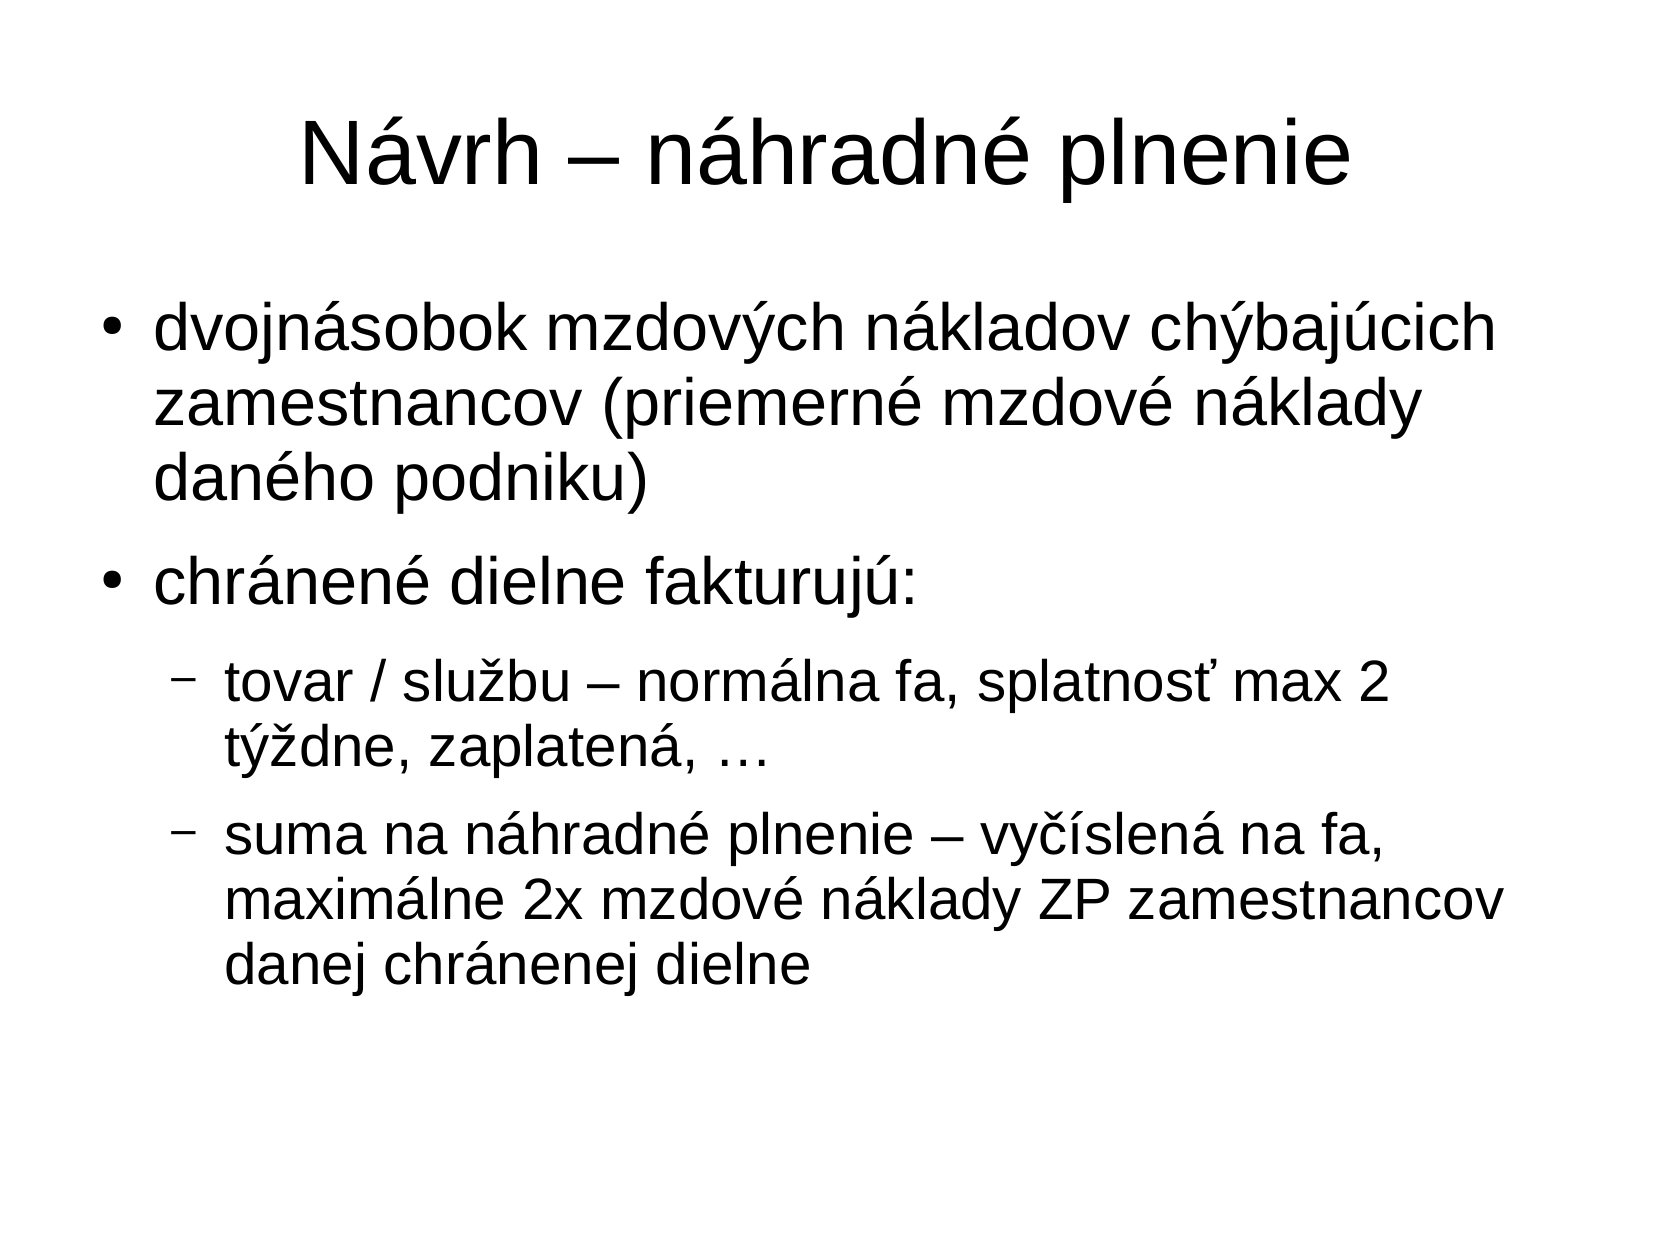

# Návrh – náhradné plnenie
dvojnásobok mzdových nákladov chýbajúcich zamestnancov (priemerné mzdové náklady daného podniku)
chránené dielne fakturujú:
tovar / službu – normálna fa, splatnosť max 2 týždne, zaplatená, …
suma na náhradné plnenie – vyčíslená na fa, maximálne 2x mzdové náklady ZP zamestnancov danej chránenej dielne